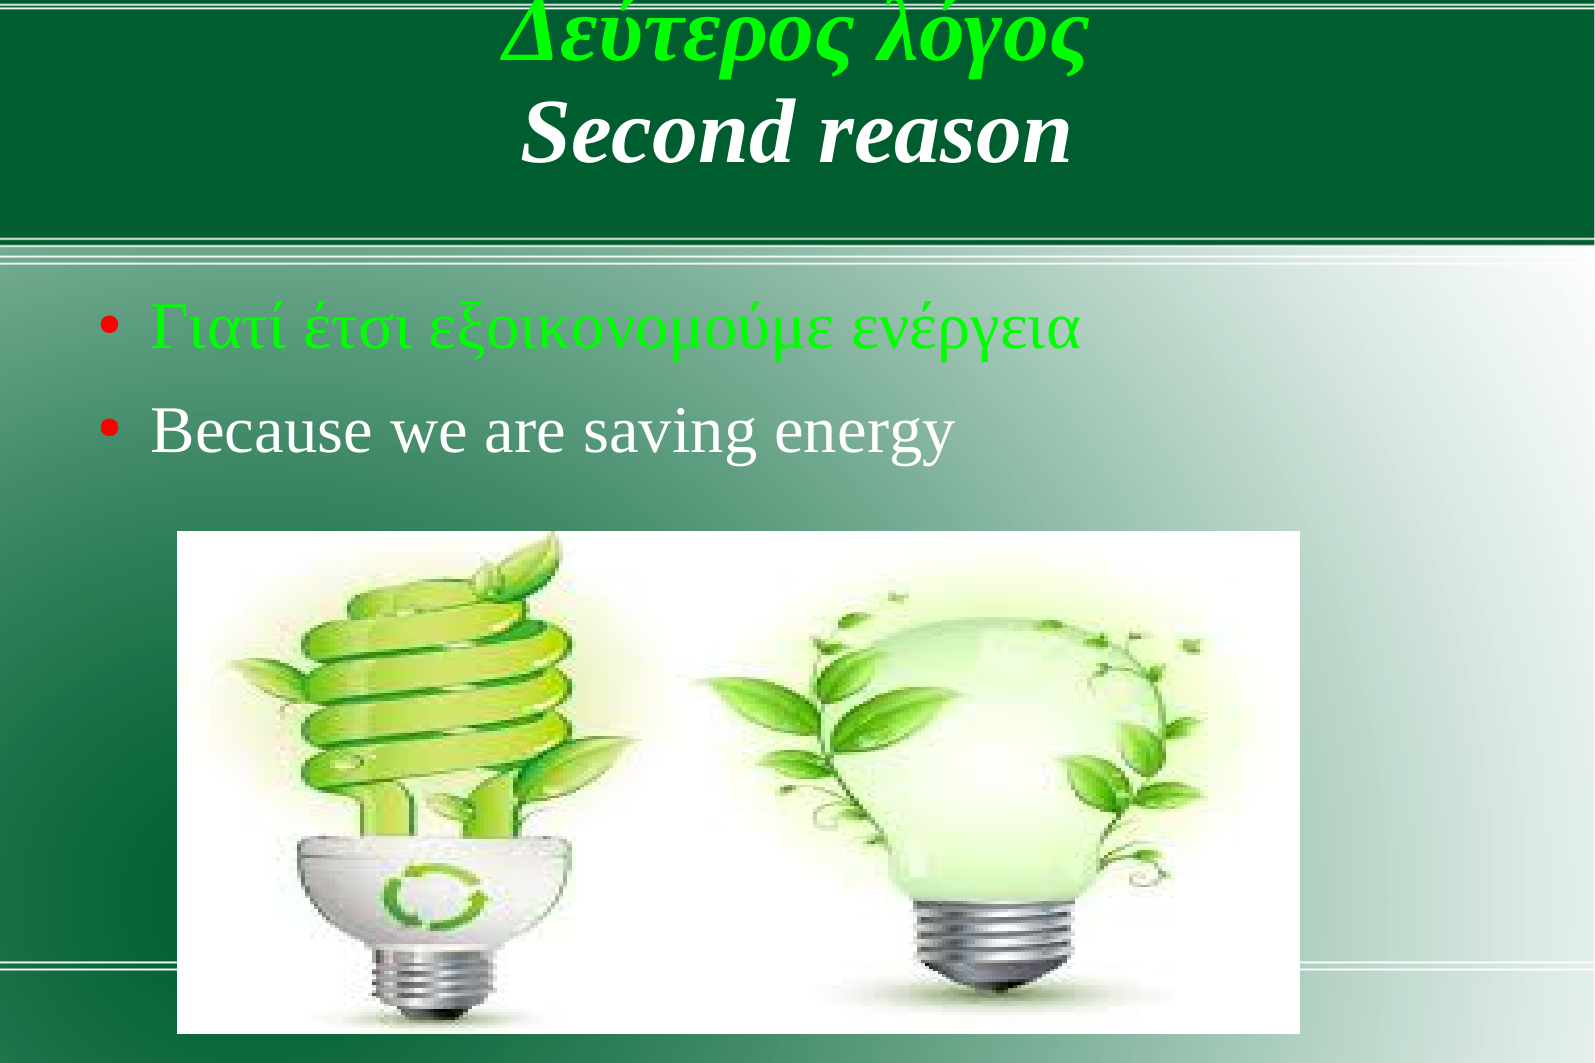

# Δεύτερος λόγος Second reason
Γιατί έτσι εξοικονομούμε ενέργεια
Because we are saving energy